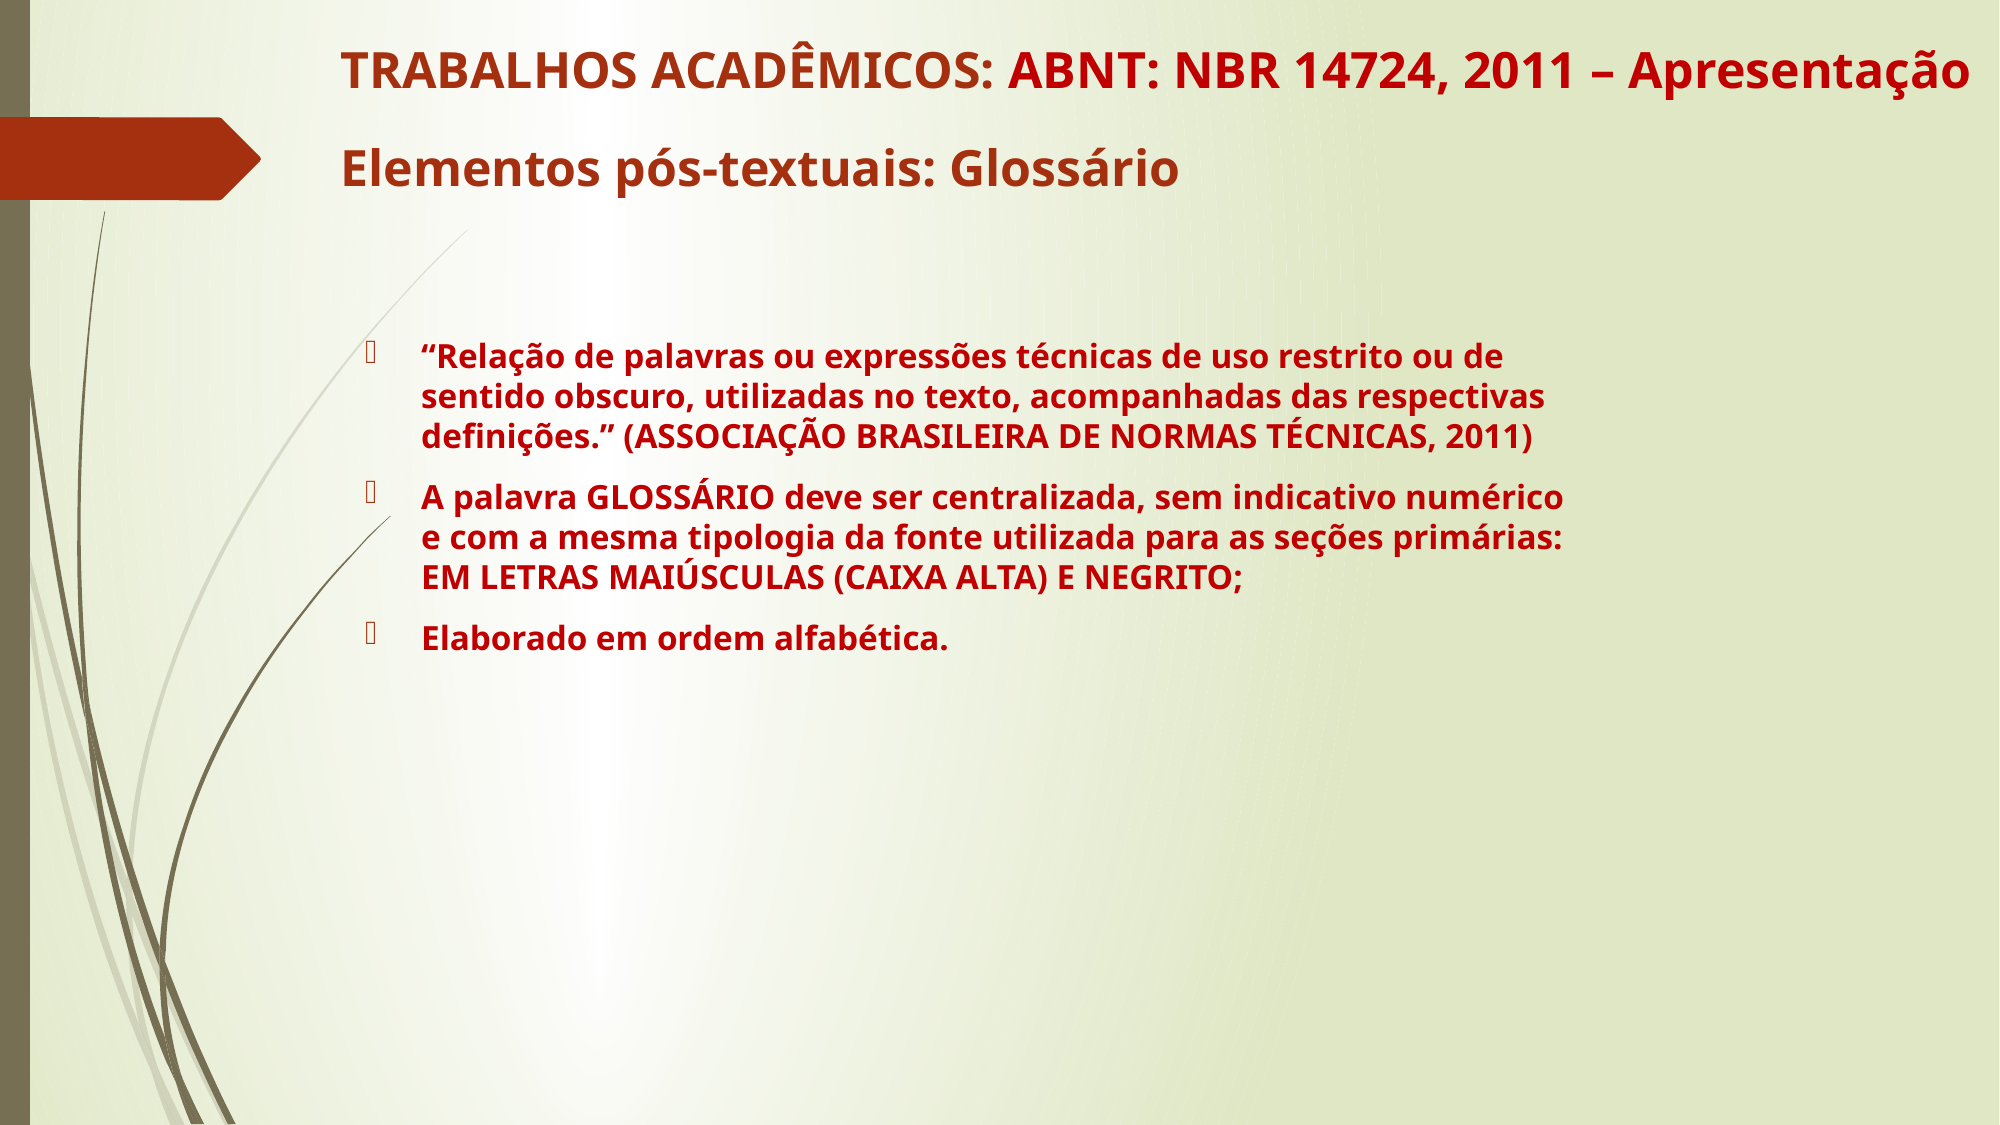

TRABALHOS ACADÊMICOS: ABNT: NBR 14724, 2011 – Apresentação
Elementos pós-textuais: Glossário
# “Relação de palavras ou expressões técnicas de uso restrito ou de sentido obscuro, utilizadas no texto, acompanhadas das respectivas definições.” (ASSOCIAÇÃO BRASILEIRA DE NORMAS TÉCNICAS, 2011)
A palavra GLOSSÁRIO deve ser centralizada, sem indicativo numérico e com a mesma tipologia da fonte utilizada para as seções primárias: EM LETRAS MAIÚSCULAS (CAIXA ALTA) E NEGRITO;
Elaborado em ordem alfabética.